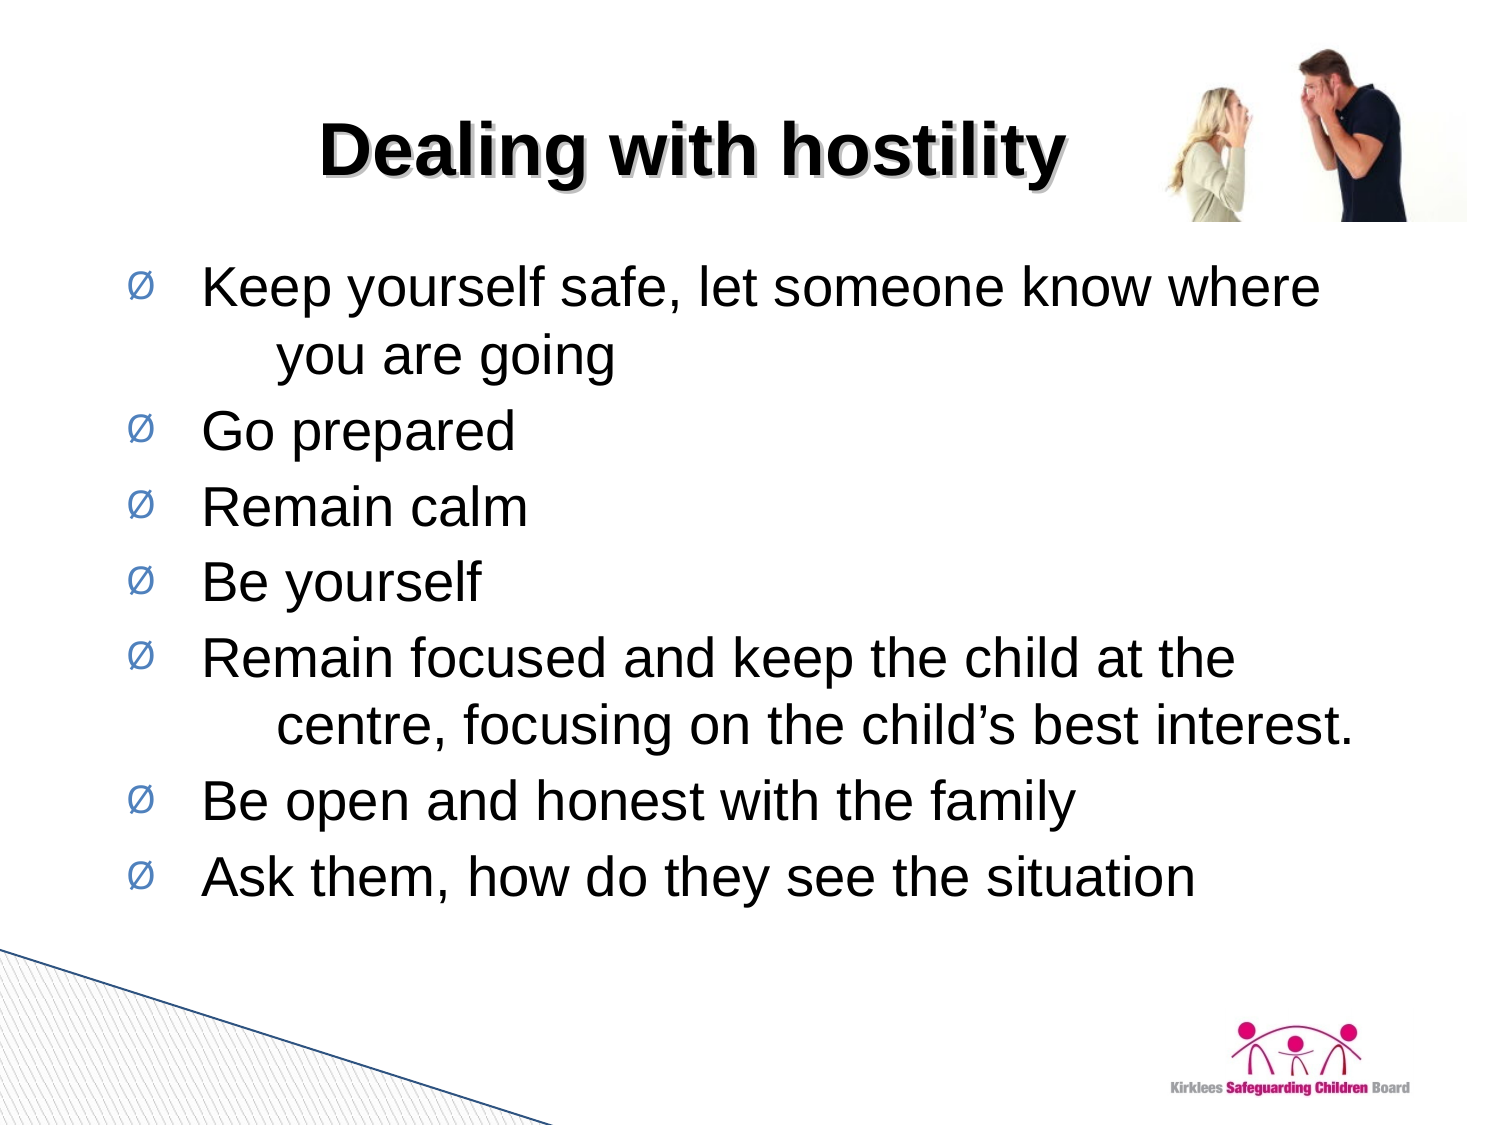

Dealing with hostility
# Keep yourself safe, let someone know where you are going
Go prepared
Remain calm
Be yourself
Remain focused and keep the child at the centre, focusing on the child’s best interest.
Be open and honest with the family
Ask them, how do they see the situation